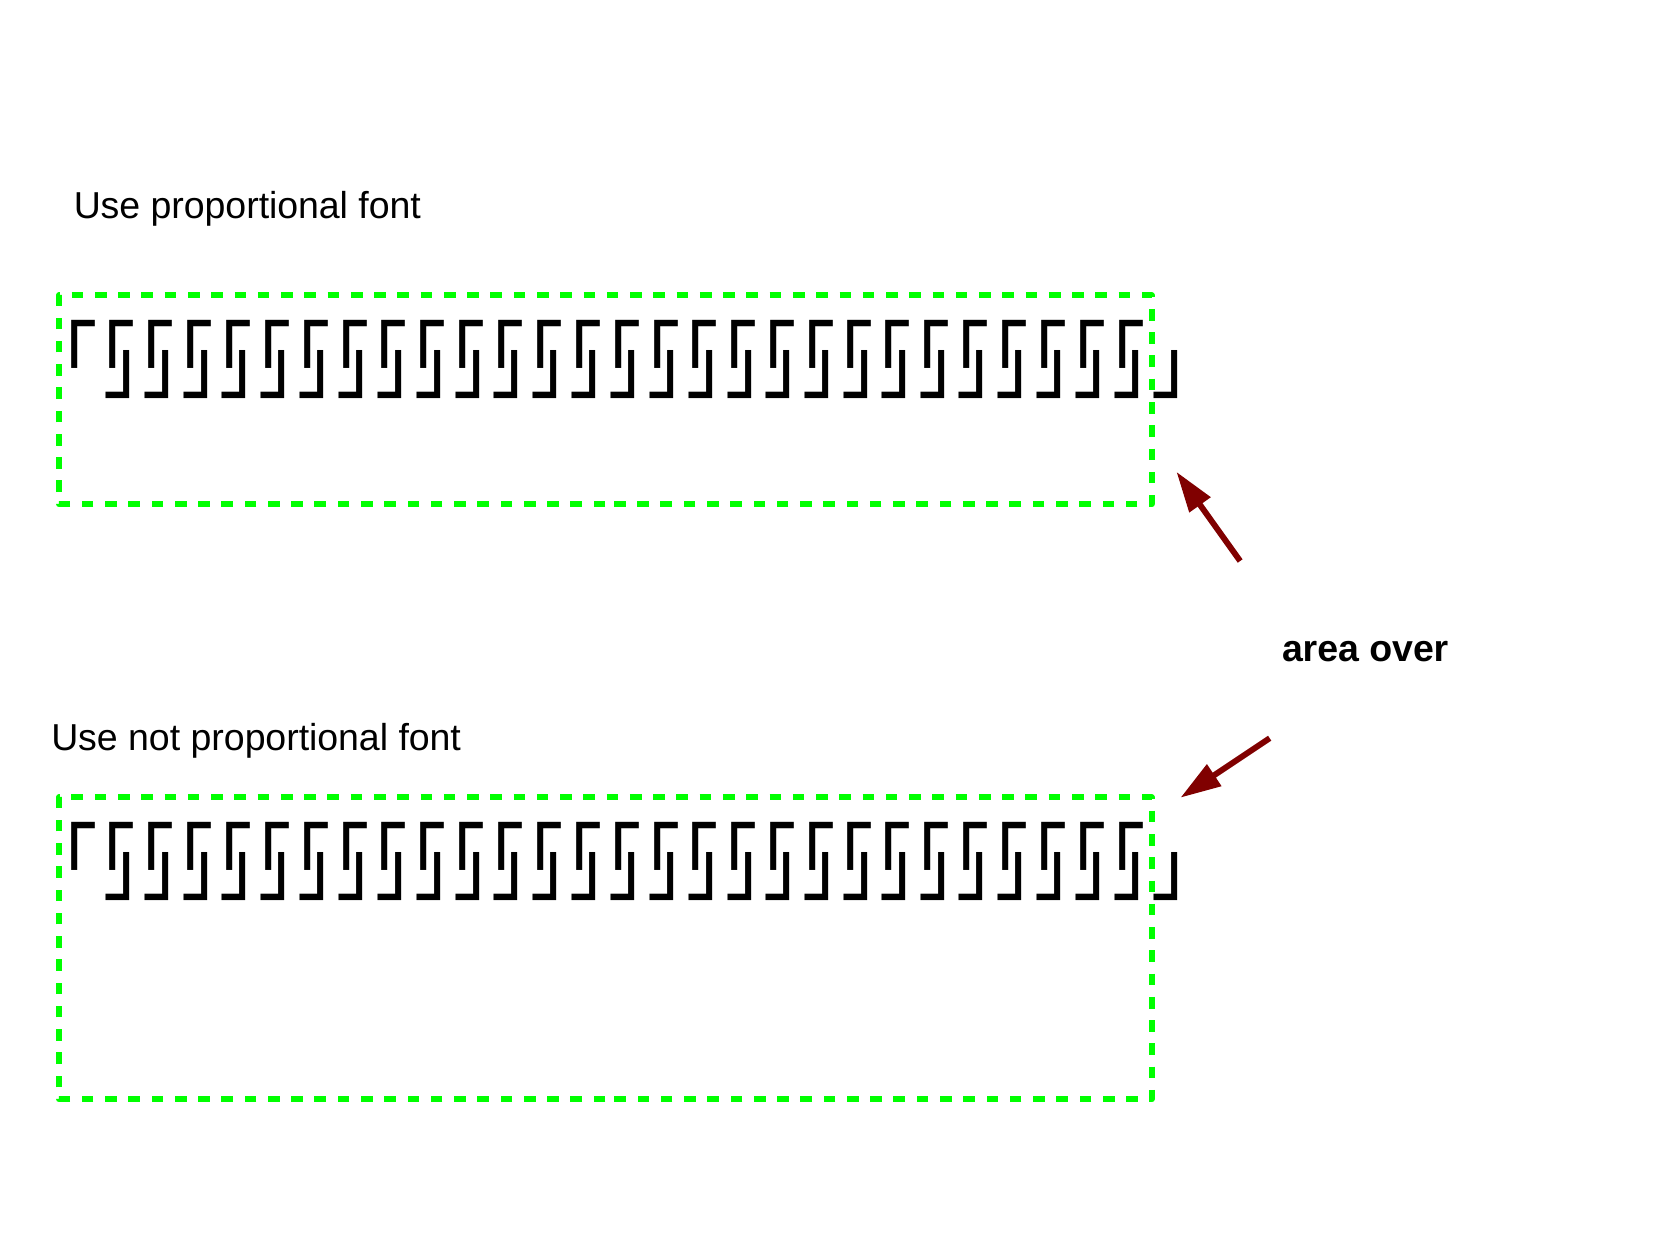

Use proportional font
# 「」「」「」「」「」「」「」「」「」「」「」「」「」「」「」「」「」「」「」「」「」「」「」「」「」「」「」「」
area over
Use not proportional font
「」「」「」「」「」「」「」「」「」「」「」「」「」「」「」「」「」「」「」「」「」「」「」「」「」「」「」「」